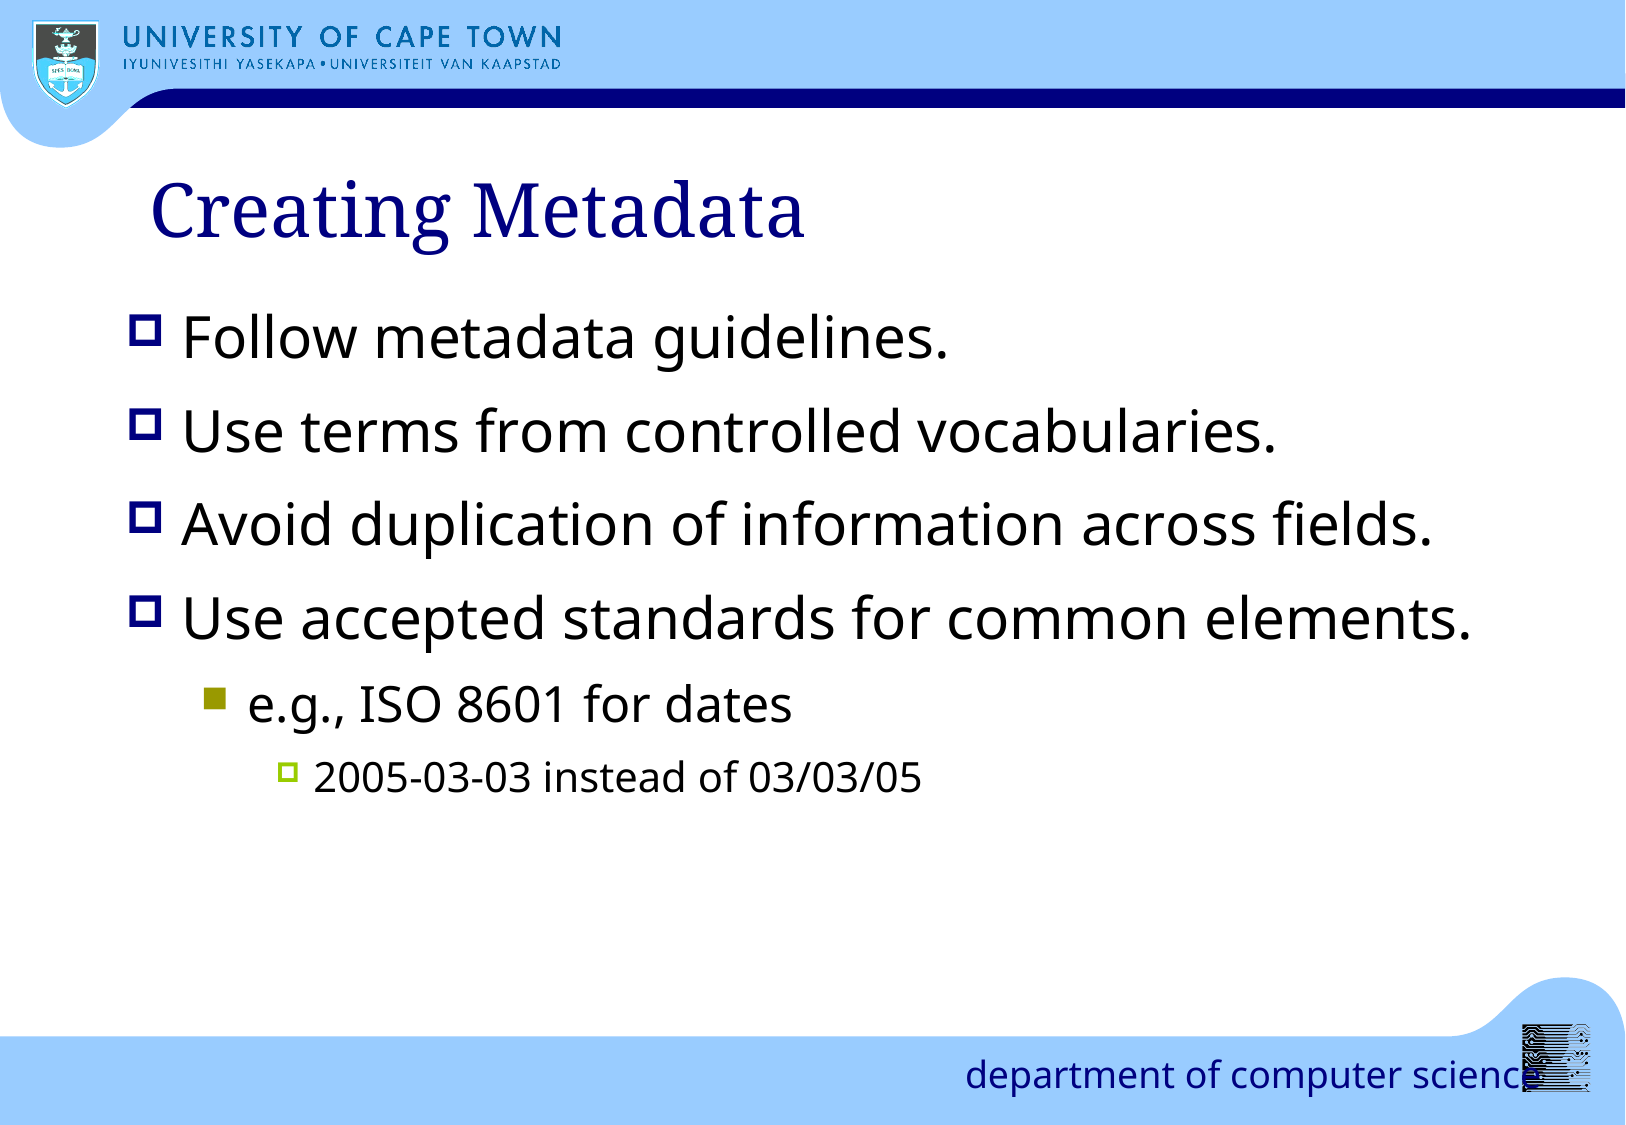

# Creating Metadata
Follow metadata guidelines.
Use terms from controlled vocabularies.
Avoid duplication of information across fields.
Use accepted standards for common elements.
e.g., ISO 8601 for dates
2005-03-03 instead of 03/03/05